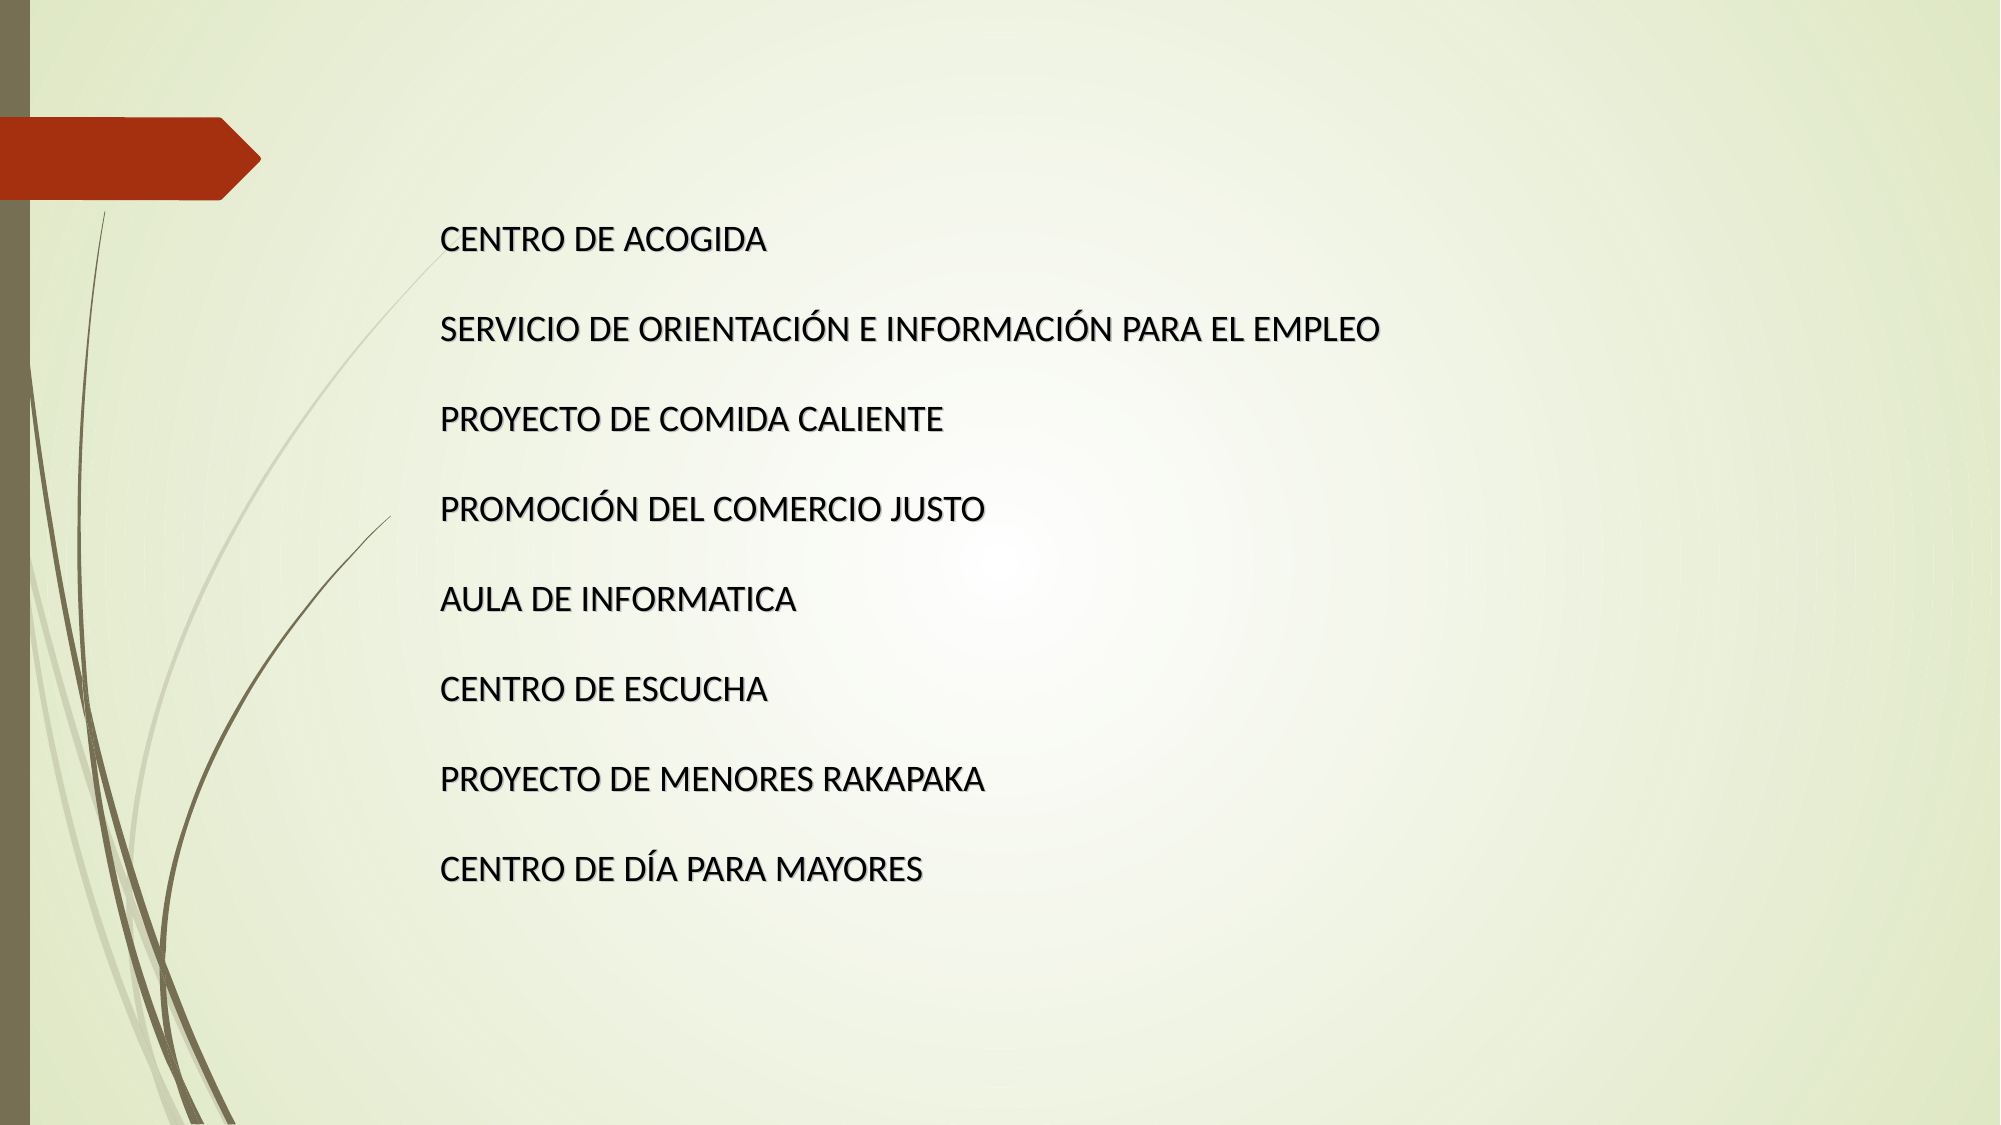

CENTRO DE ACOGIDA
SERVICIO DE ORIENTACIÓN E INFORMACIÓN PARA EL EMPLEO
PROYECTO DE COMIDA CALIENTE
PROMOCIÓN DEL COMERCIO JUSTO
AULA DE INFORMATICA
CENTRO DE ESCUCHA
PROYECTO DE MENORES RAKAPAKA
CENTRO DE DÍA PARA MAYORES